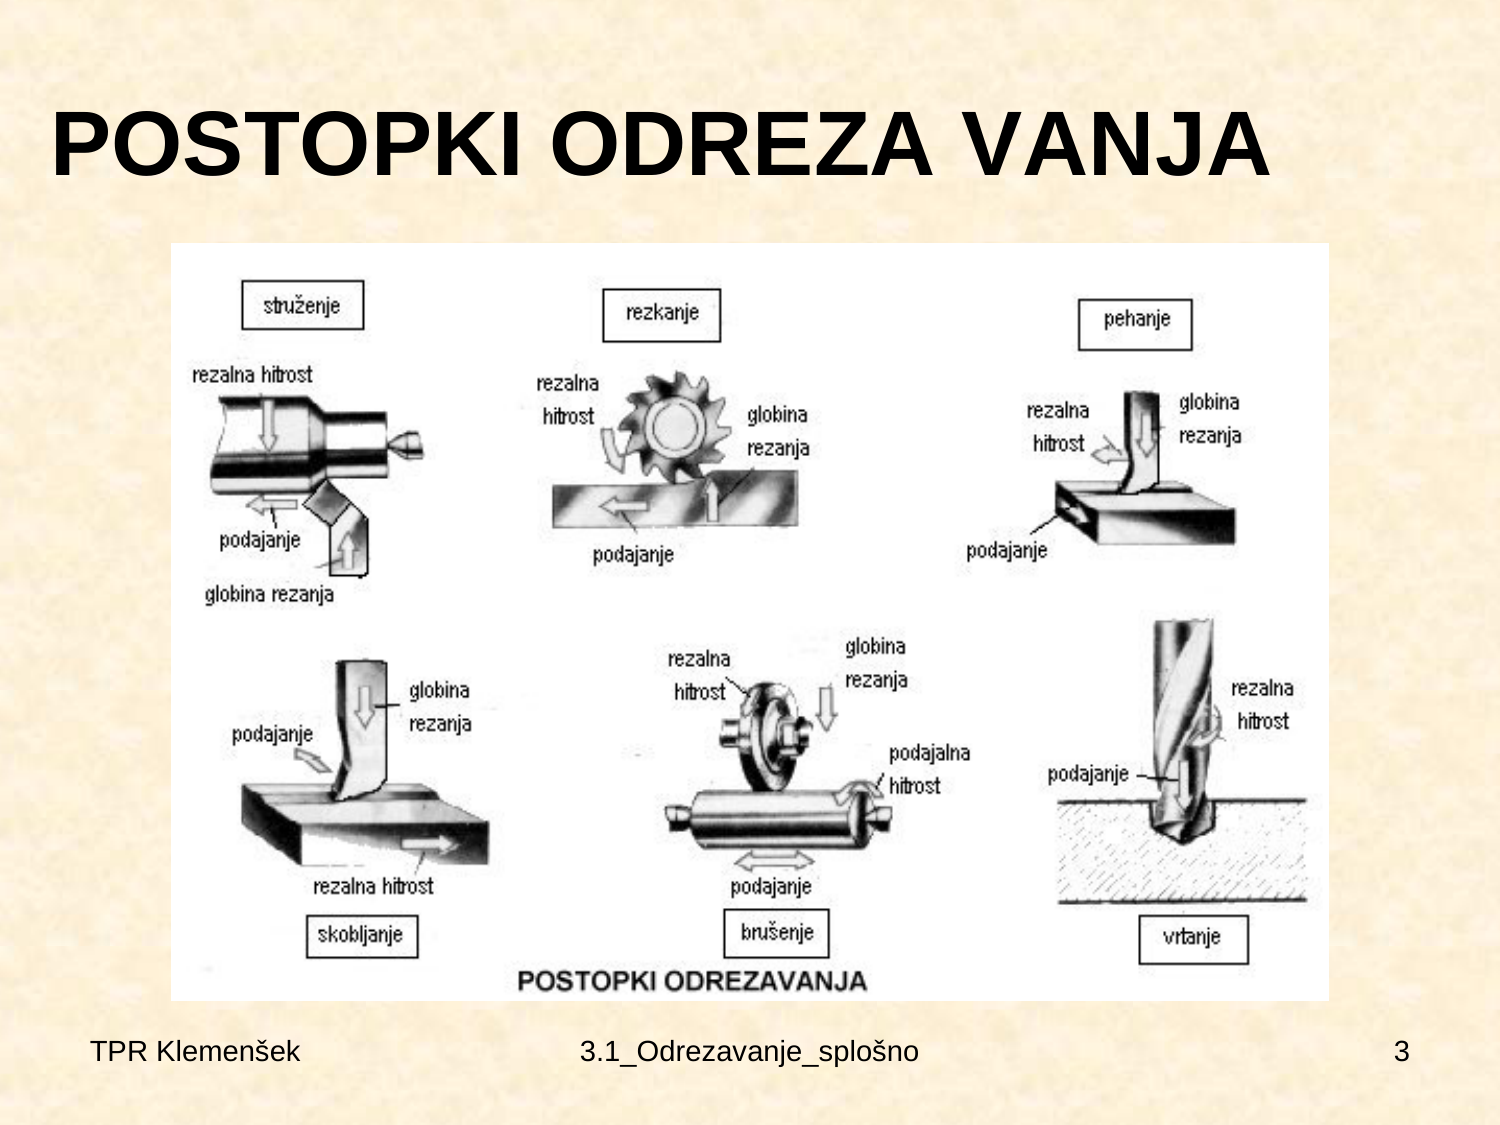

# POSTOPKI ODREZA VANJA
TPR Klemenšek
3.1_Odrezavanje_splošno
2